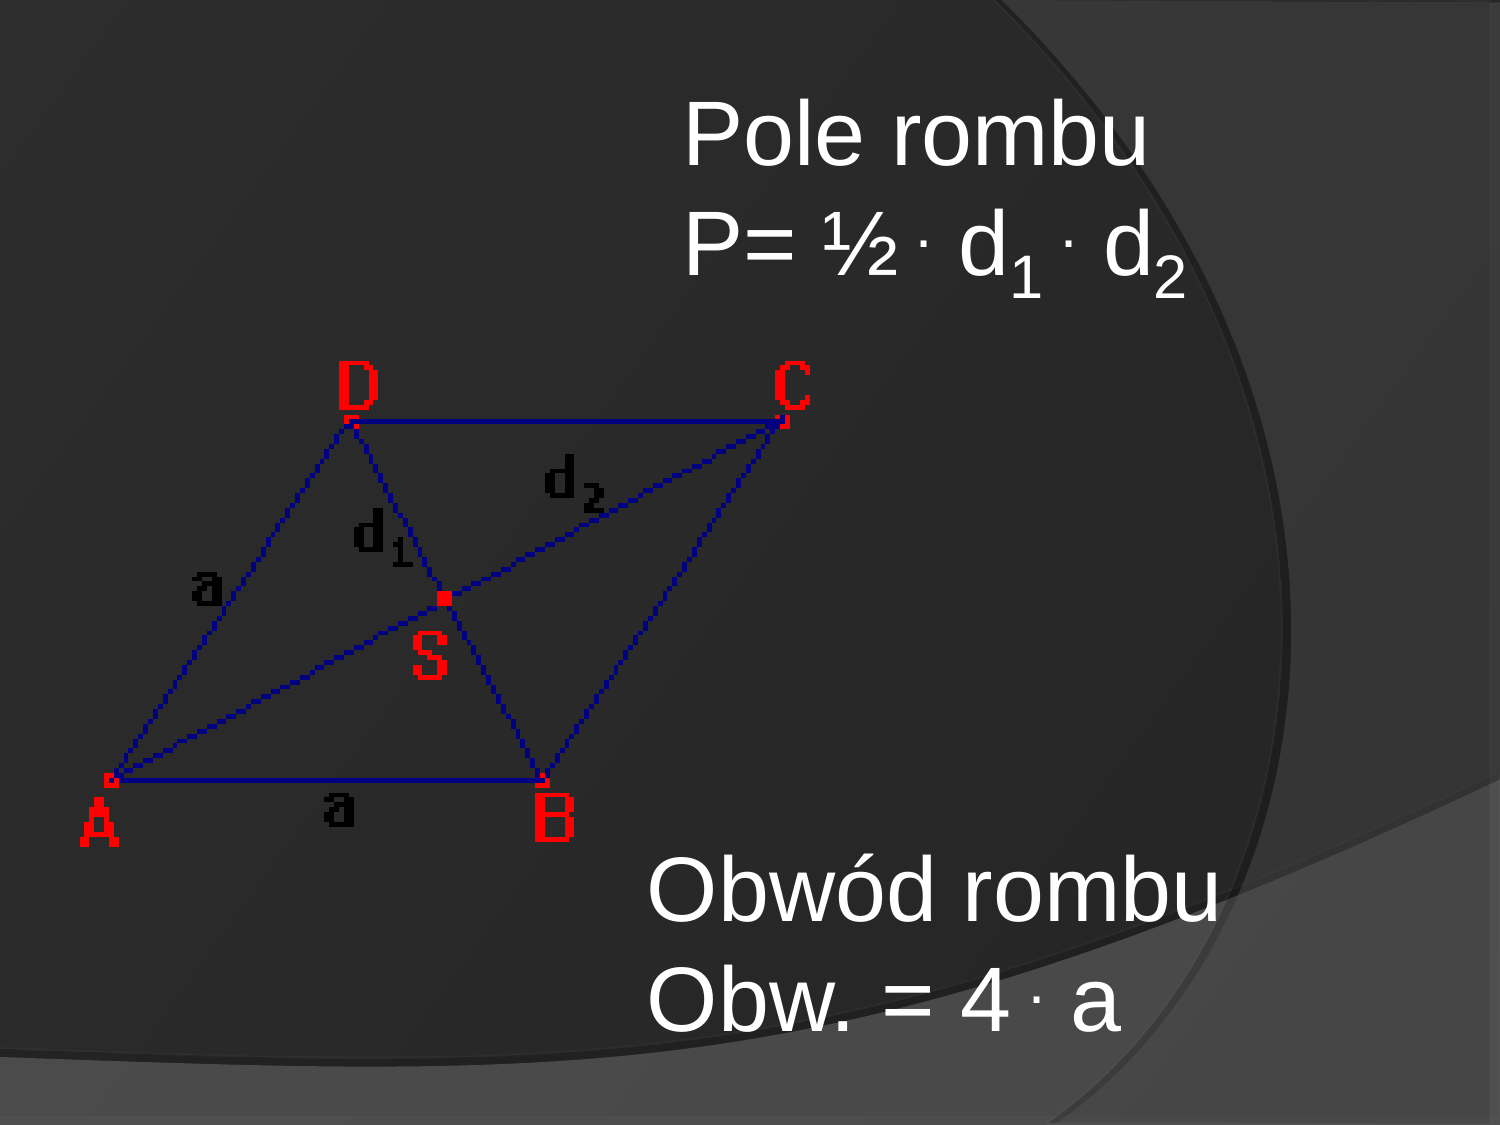

Pole rombu
P= ½ . d1 . d2
Obwód rombu
Obw. = 4 . a